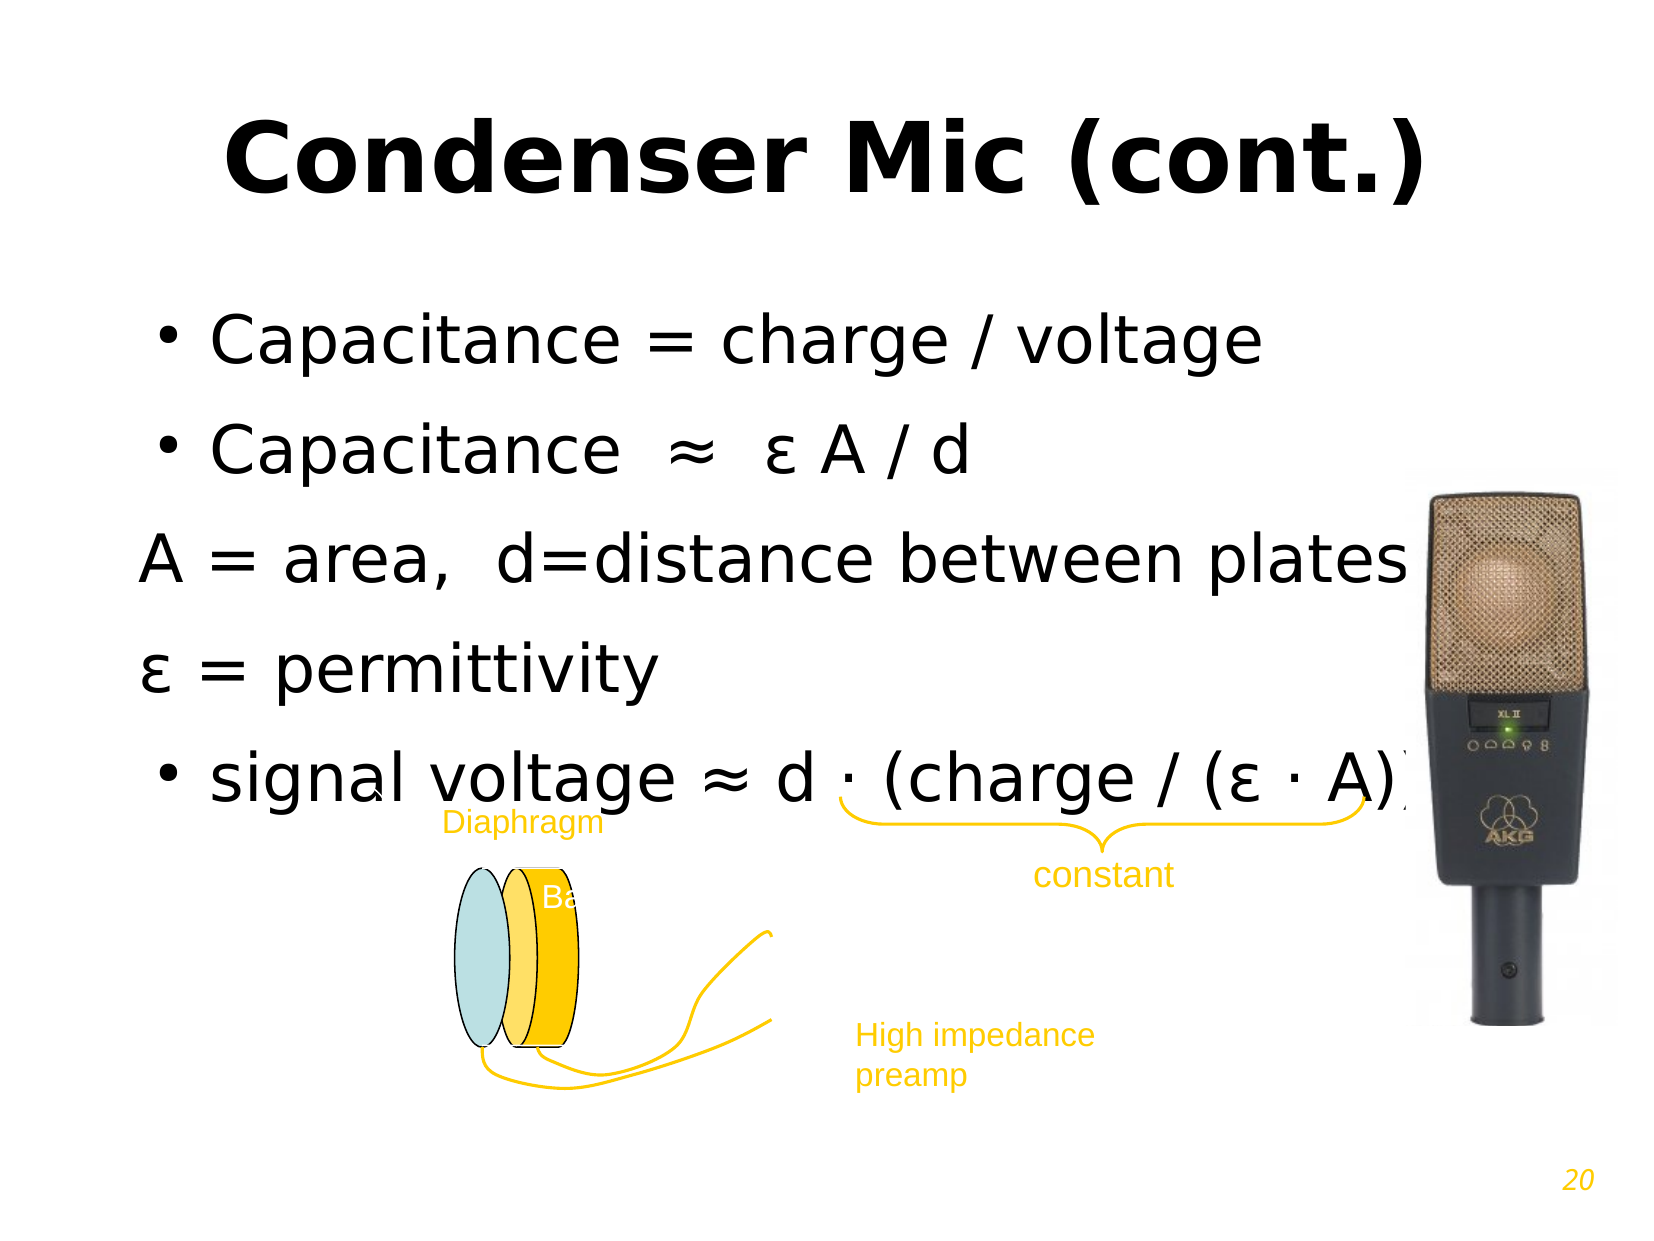

# Condenser Mic (cont.)
Capacitance = charge / voltage
Capacitance ≈ ε A / d
A = area, d=distance between plates
ε = permittivity
signal voltage ≈ d · (charge / (ε · A))
Diaphragm
constant
Backplate
High impedance preamp